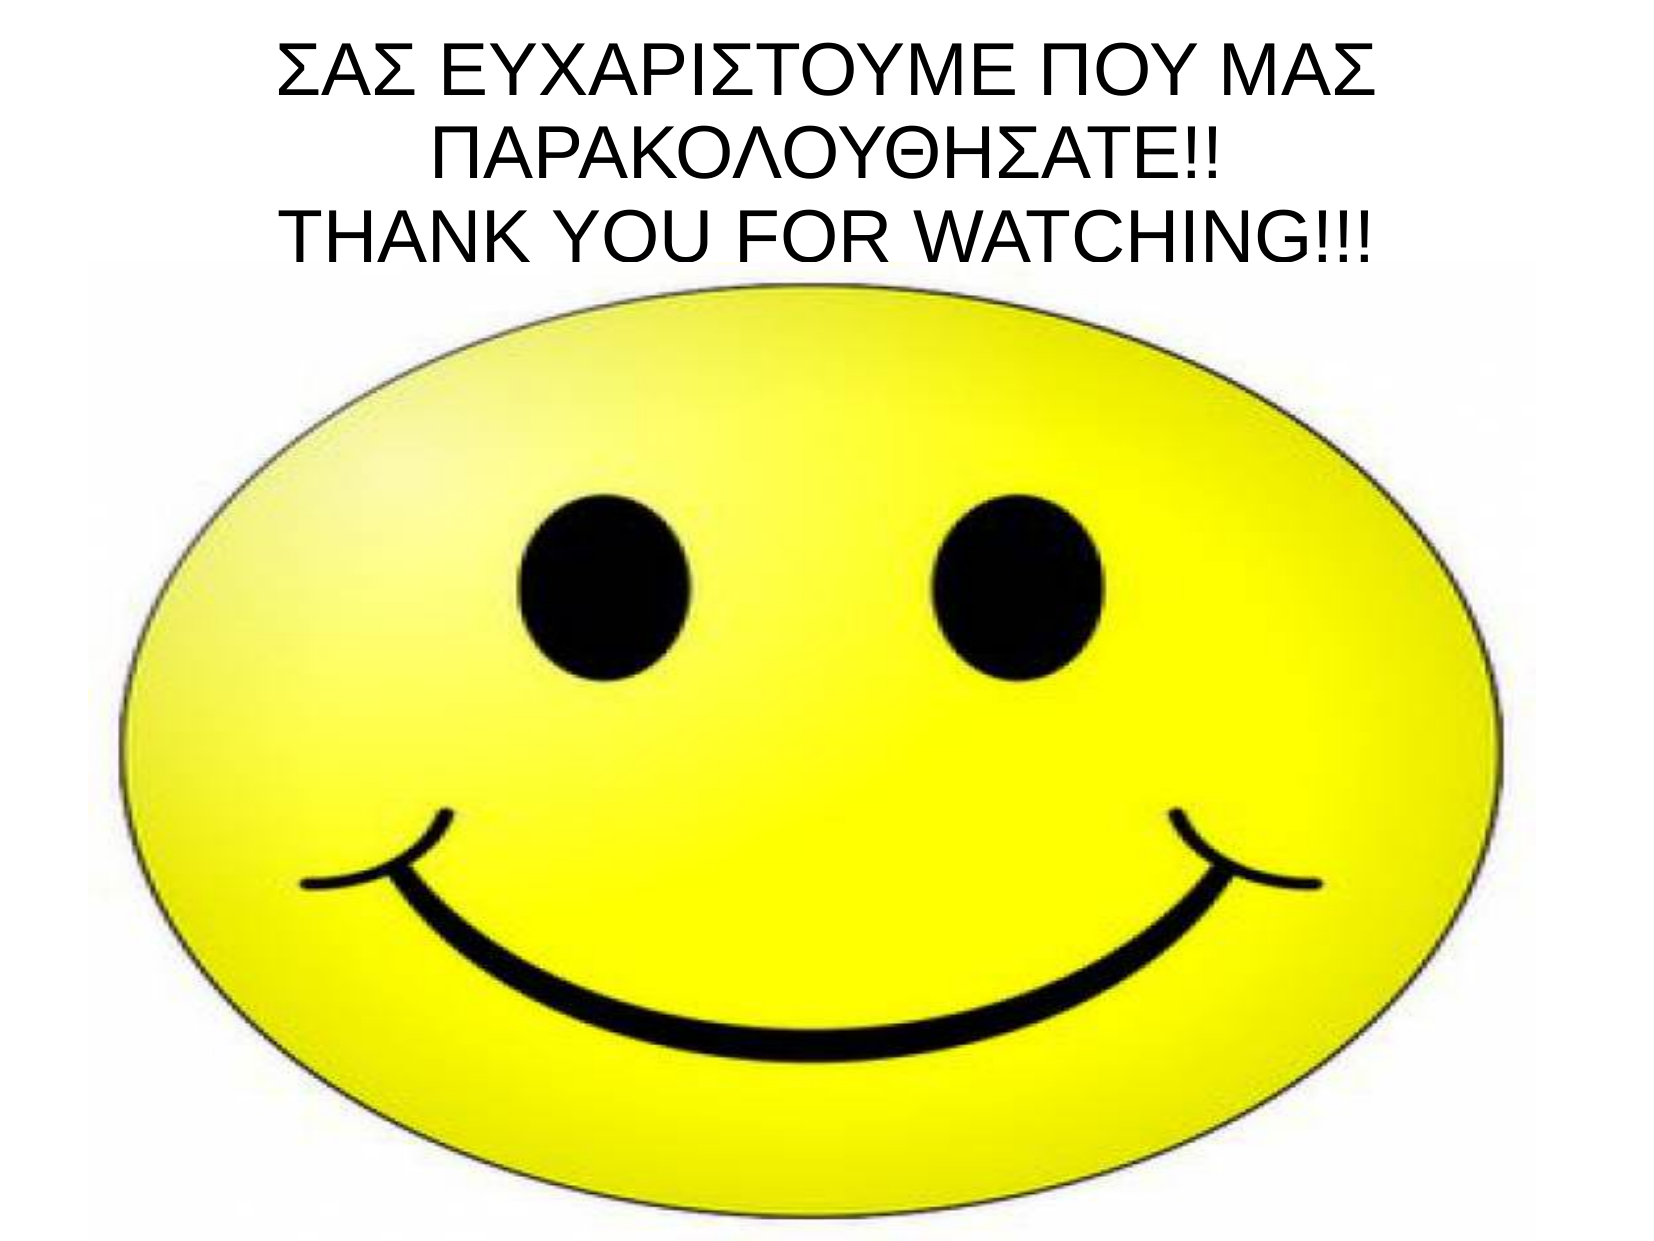

# ΣΑΣ ΕΥΧΑΡΙΣΤΟΥΜΕ ΠΟΥ ΜΑΣ ΠΑΡΑΚΟΛΟΥΘΗΣΑΤΕ!! THANK YOU FOR WATCHING!!!